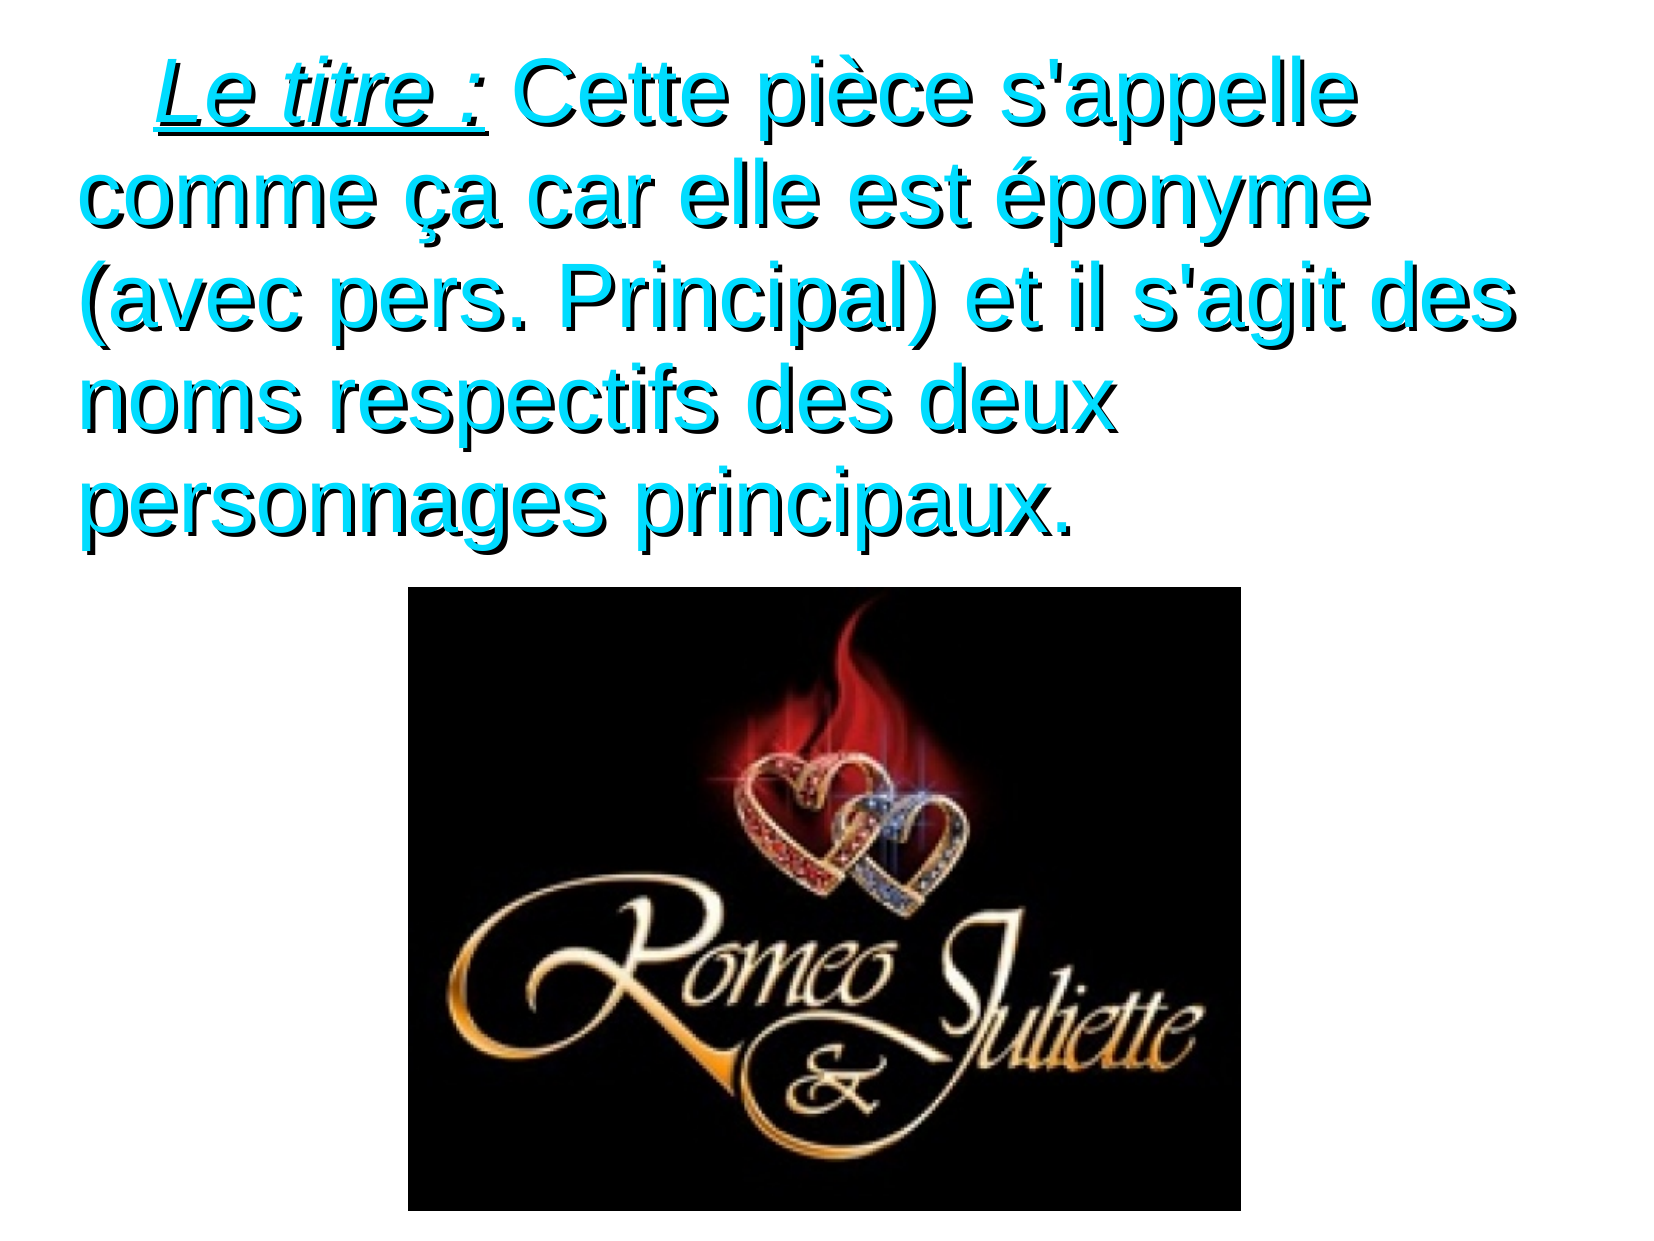

# Le titre : Cette pièce s'appelle comme ça car elle est éponyme (avec pers. Principal) et il s'agit des noms respectifs des deux personnages principaux.